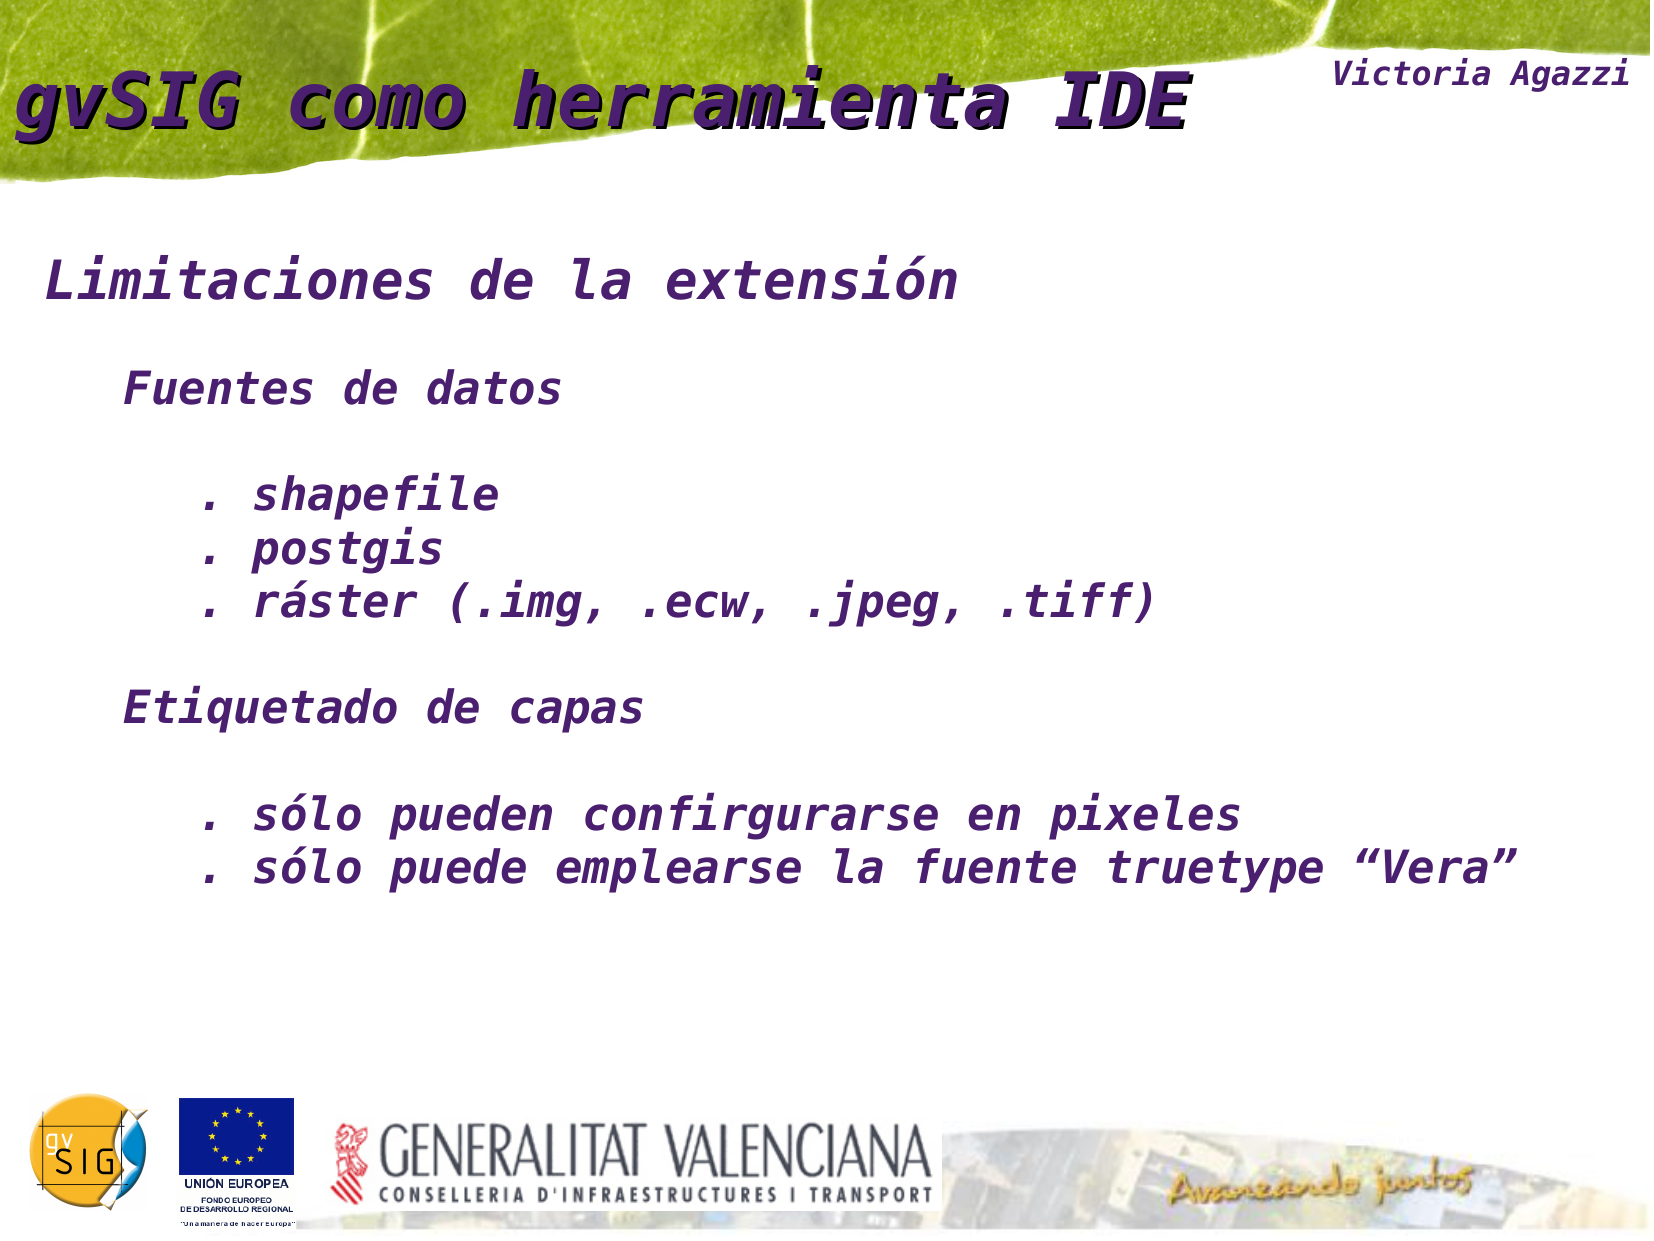

gvSIG como herramienta IDE
Victoria Agazzi
Limitaciones de la extensión
	Fuentes de datos
		. shapefile
		. postgis
		. ráster (.img, .ecw, .jpeg, .tiff)
	Etiquetado de capas
		. sólo pueden confirgurarse en pixeles
		. sólo puede emplearse la fuente truetype “Vera”